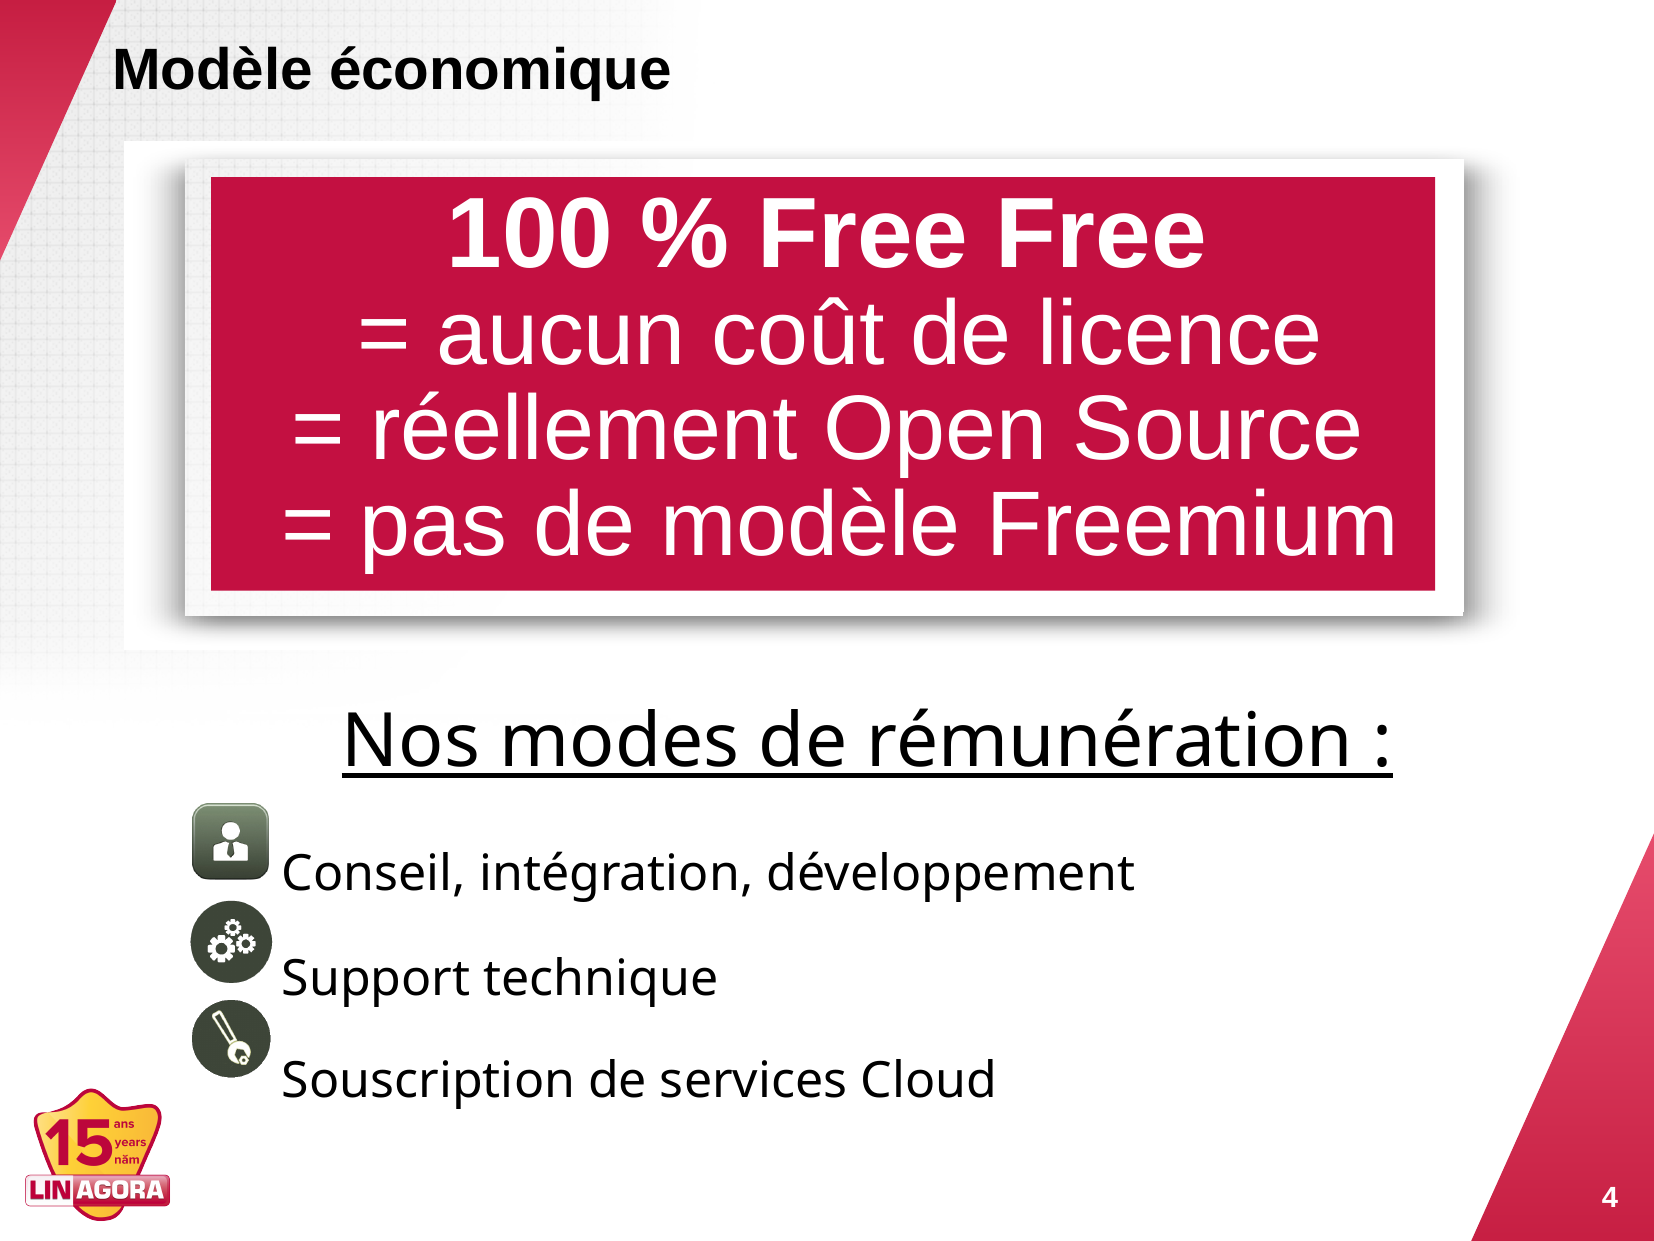

# Modèle économique
100 % Free Free
= aucun coût de licence
= réellement Open Source
= pas de modèle Freemium
Nos modes de rémunération :
	Conseil, intégration, développement
	Support technique
	Souscription de services Cloud
4